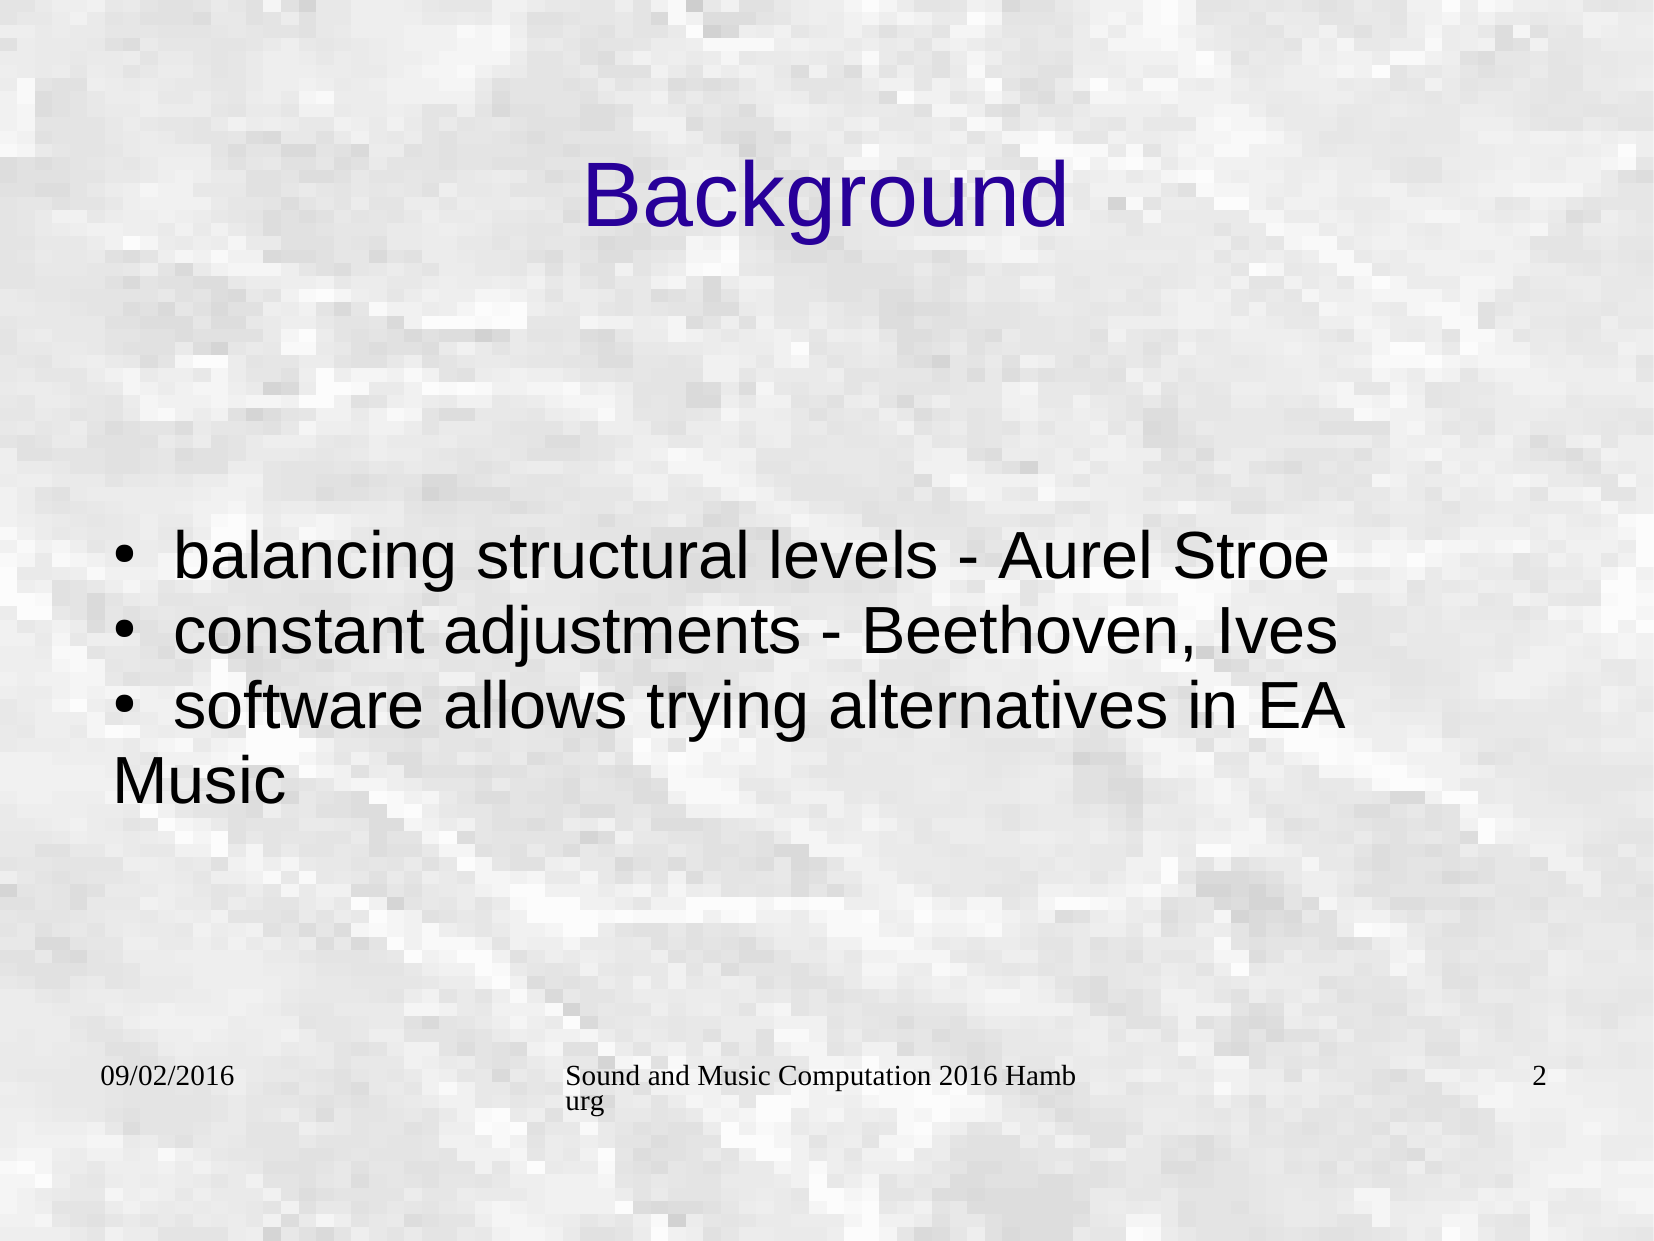

# Background
 balancing structural levels - Aurel Stroe
 constant adjustments - Beethoven, Ives
 software allows trying alternatives in EA Music
09/02/2016
Sound and Music Computation 2016 Hamburg
2